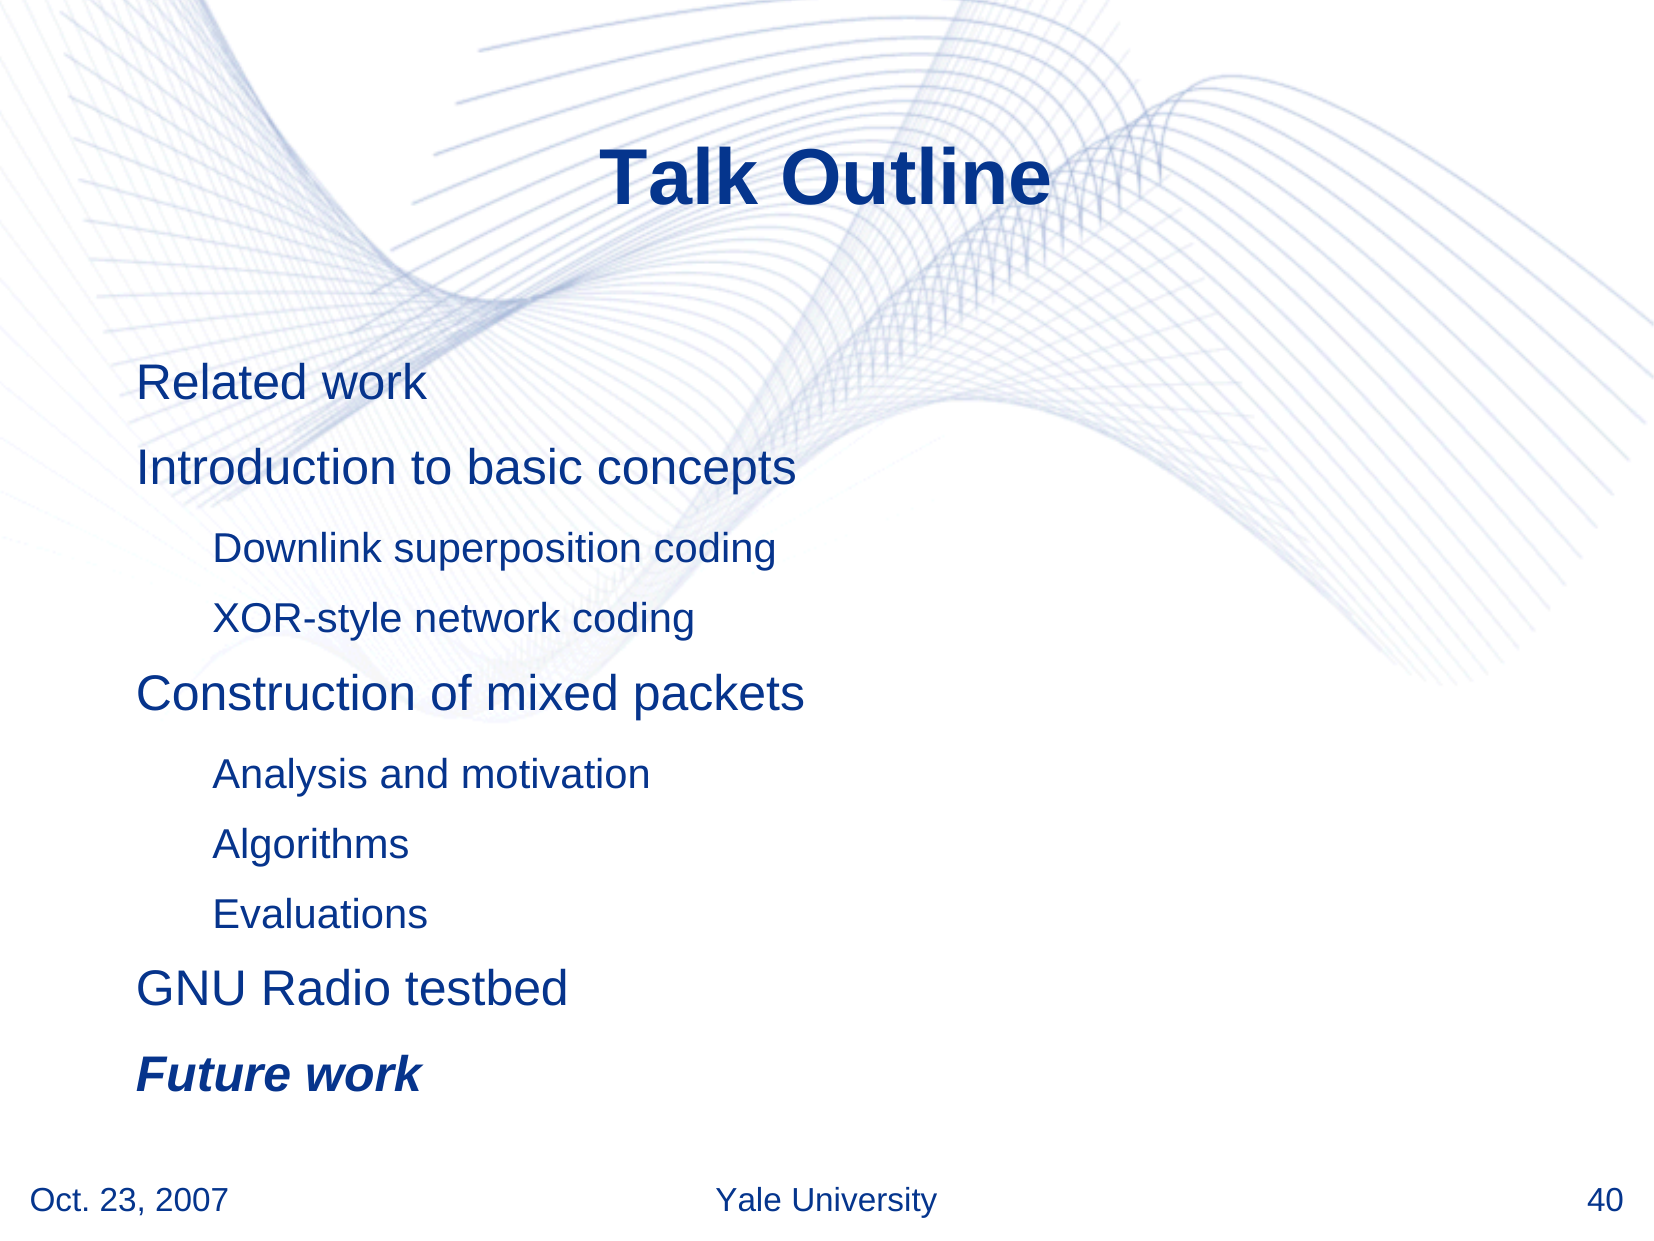

# Talk Outline
Related work
Introduction to basic concepts
Downlink superposition coding
XOR-style network coding
Construction of mixed packets
Analysis and motivation
Algorithms
Evaluations
GNU Radio testbed
Future work
Oct. 23, 2007
Yale University
40